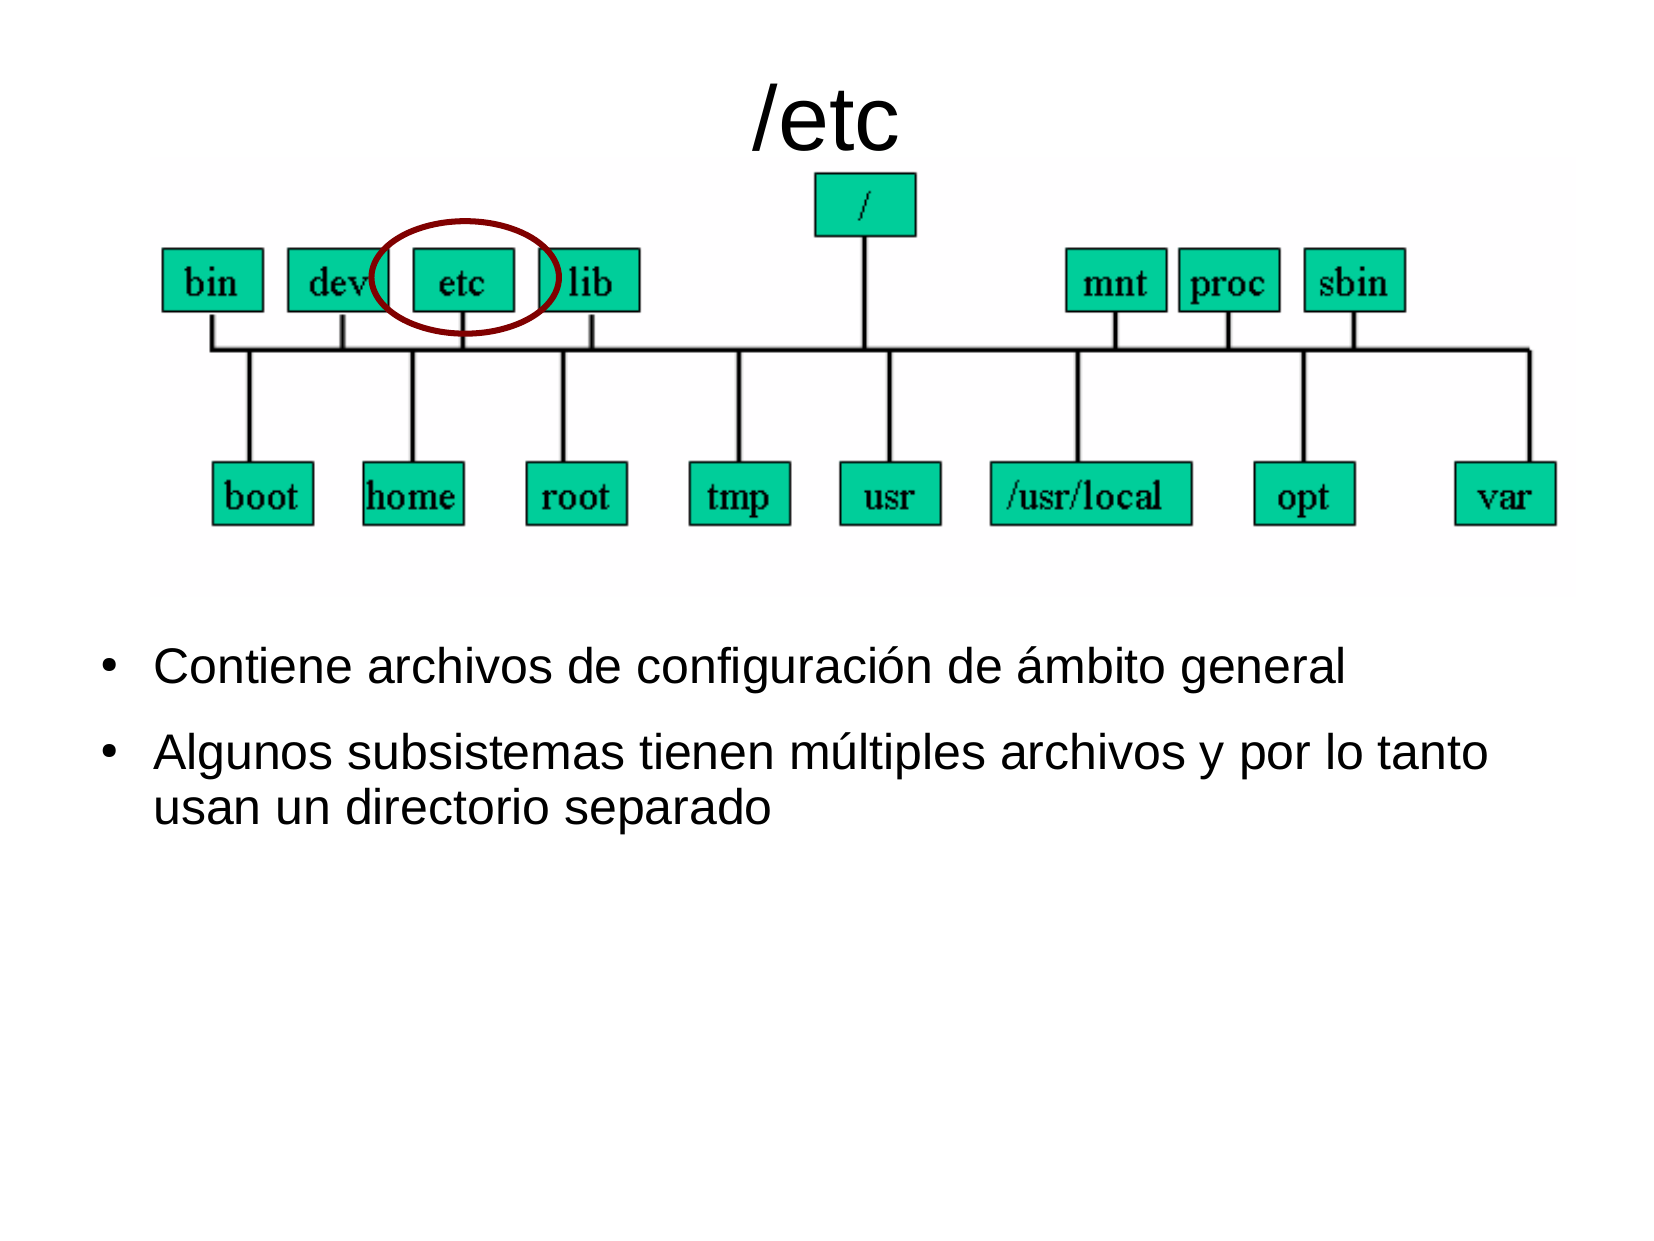

# /etc
Contiene archivos de configuración de ámbito general
Algunos subsistemas tienen múltiples archivos y por lo tanto usan un directorio separado